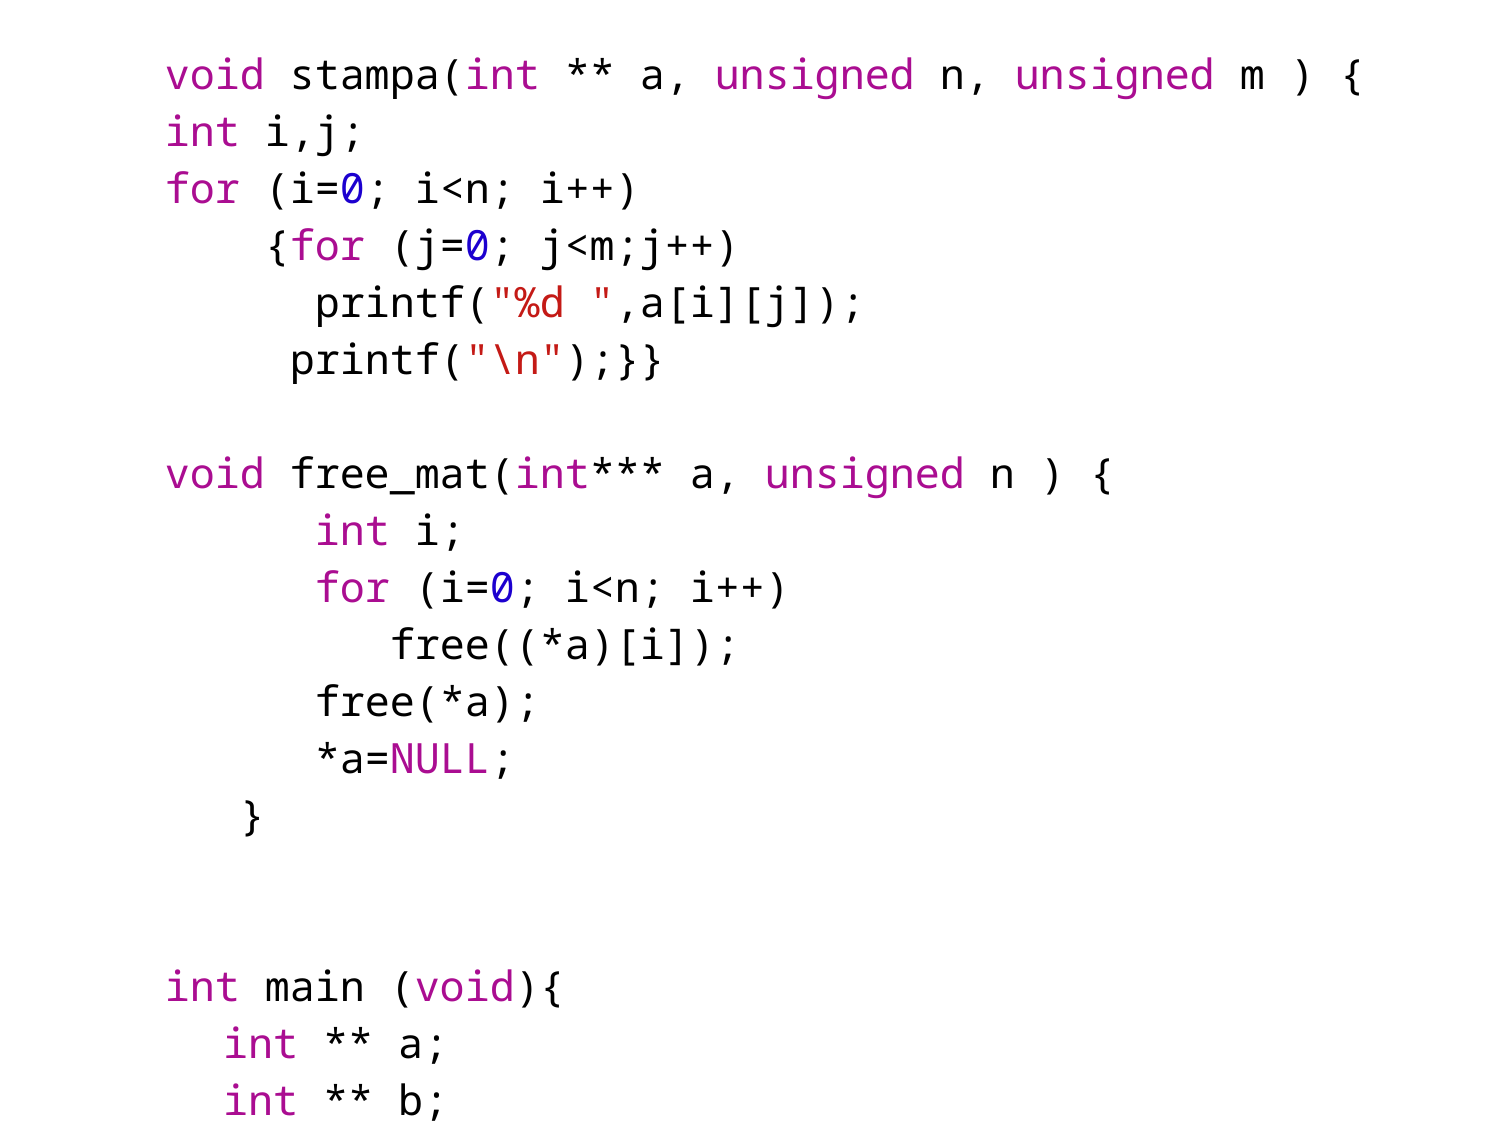

void stampa(int ** a, unsigned n, unsigned m ) {
int i,j;
for (i=0; i<n; i++)
 {for (j=0; j<m;j++)
 printf("%d ",a[i][j]);
 printf("\n");}}
void free_mat(int*** a, unsigned n ) {
			int i;
			for (i=0; i<n; i++)
				free((*a)[i]);
			free(*a);
			*a=NULL;
		}
int main (void){
	int ** a;
	int ** b;
	new_mat(&a,N,M);
	new_mat(&b, N,M);
	somma_mat(a,b,N,M);
	stampa(a,N,M);
	free_mat(&a ,N);
	if (a==NULL) printf(“Lista vuota”);}